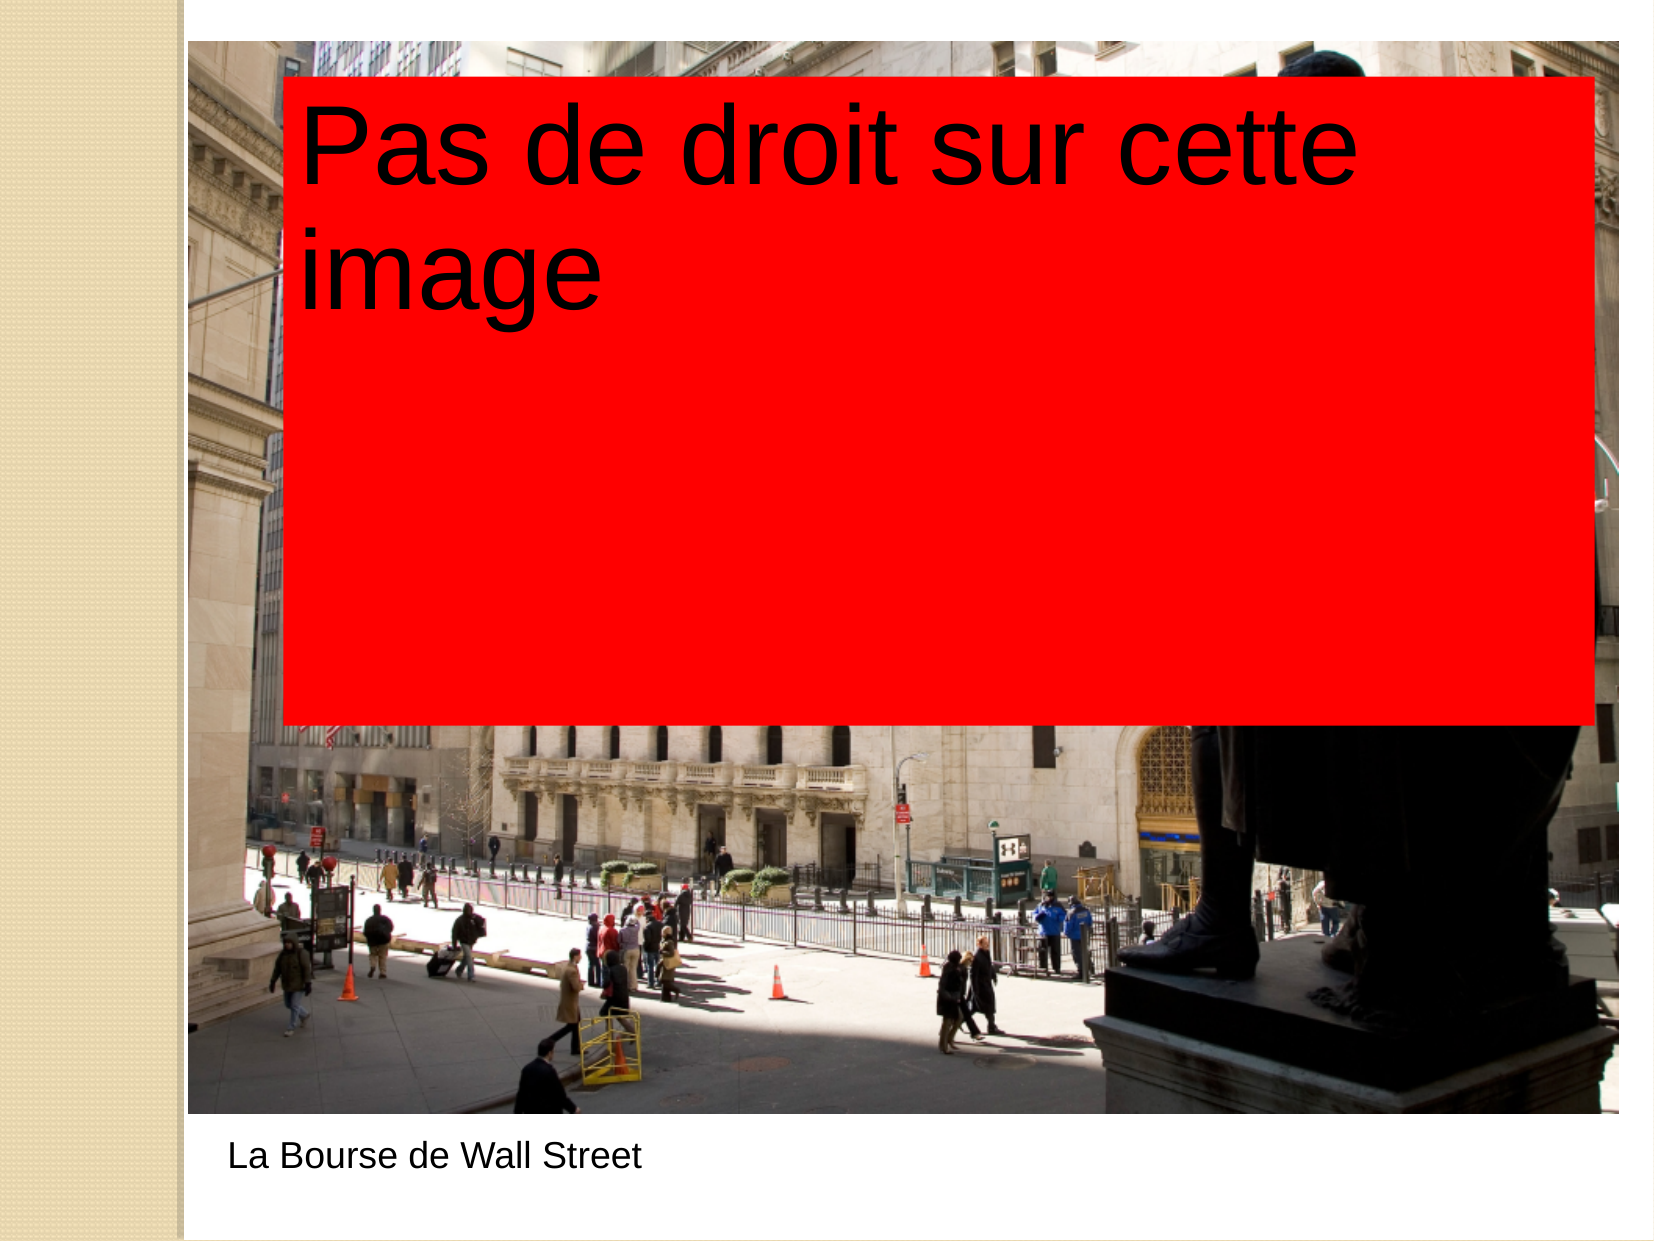

Pas de droit sur cette image
La Bourse de Wall Street